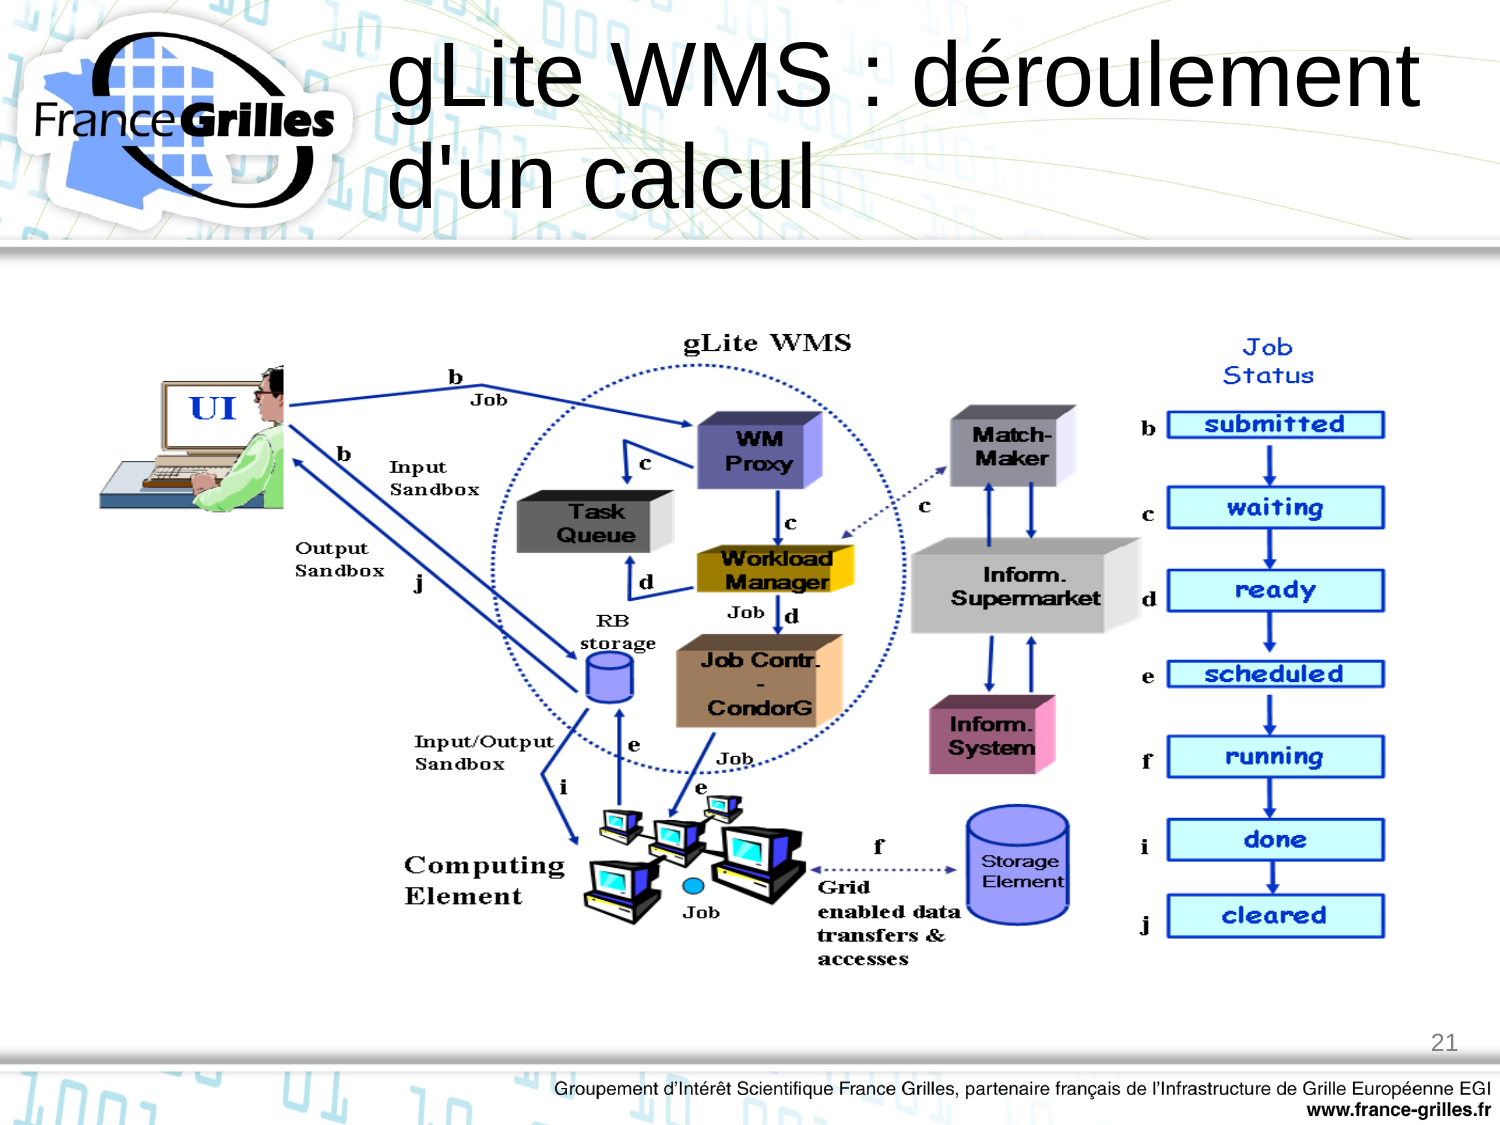

# gLite WMS : déroulement d'un calcul
21
Introduction aux grilles